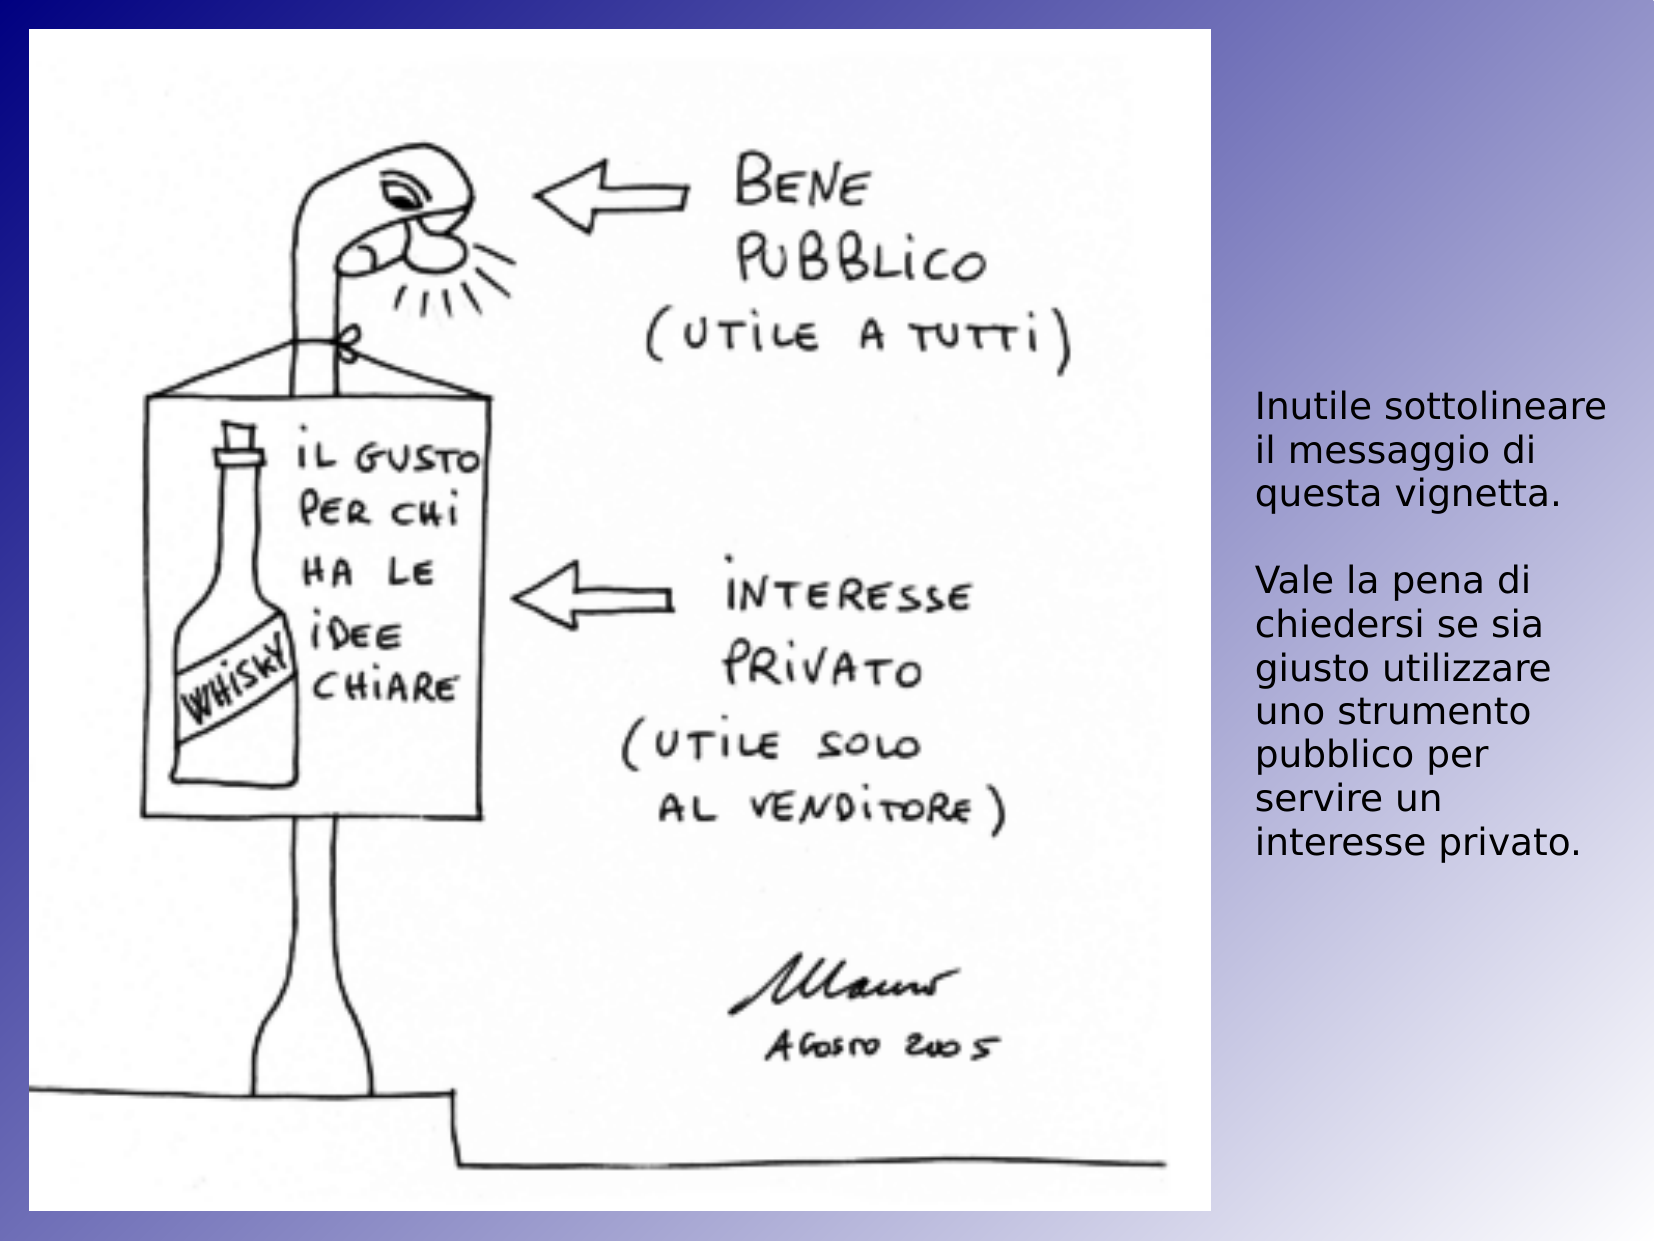

Inutile sottolineare il messaggio di questa vignetta.
Vale la pena di chiedersi se sia giusto utilizzare uno strumento pubblico per servire un interesse privato.